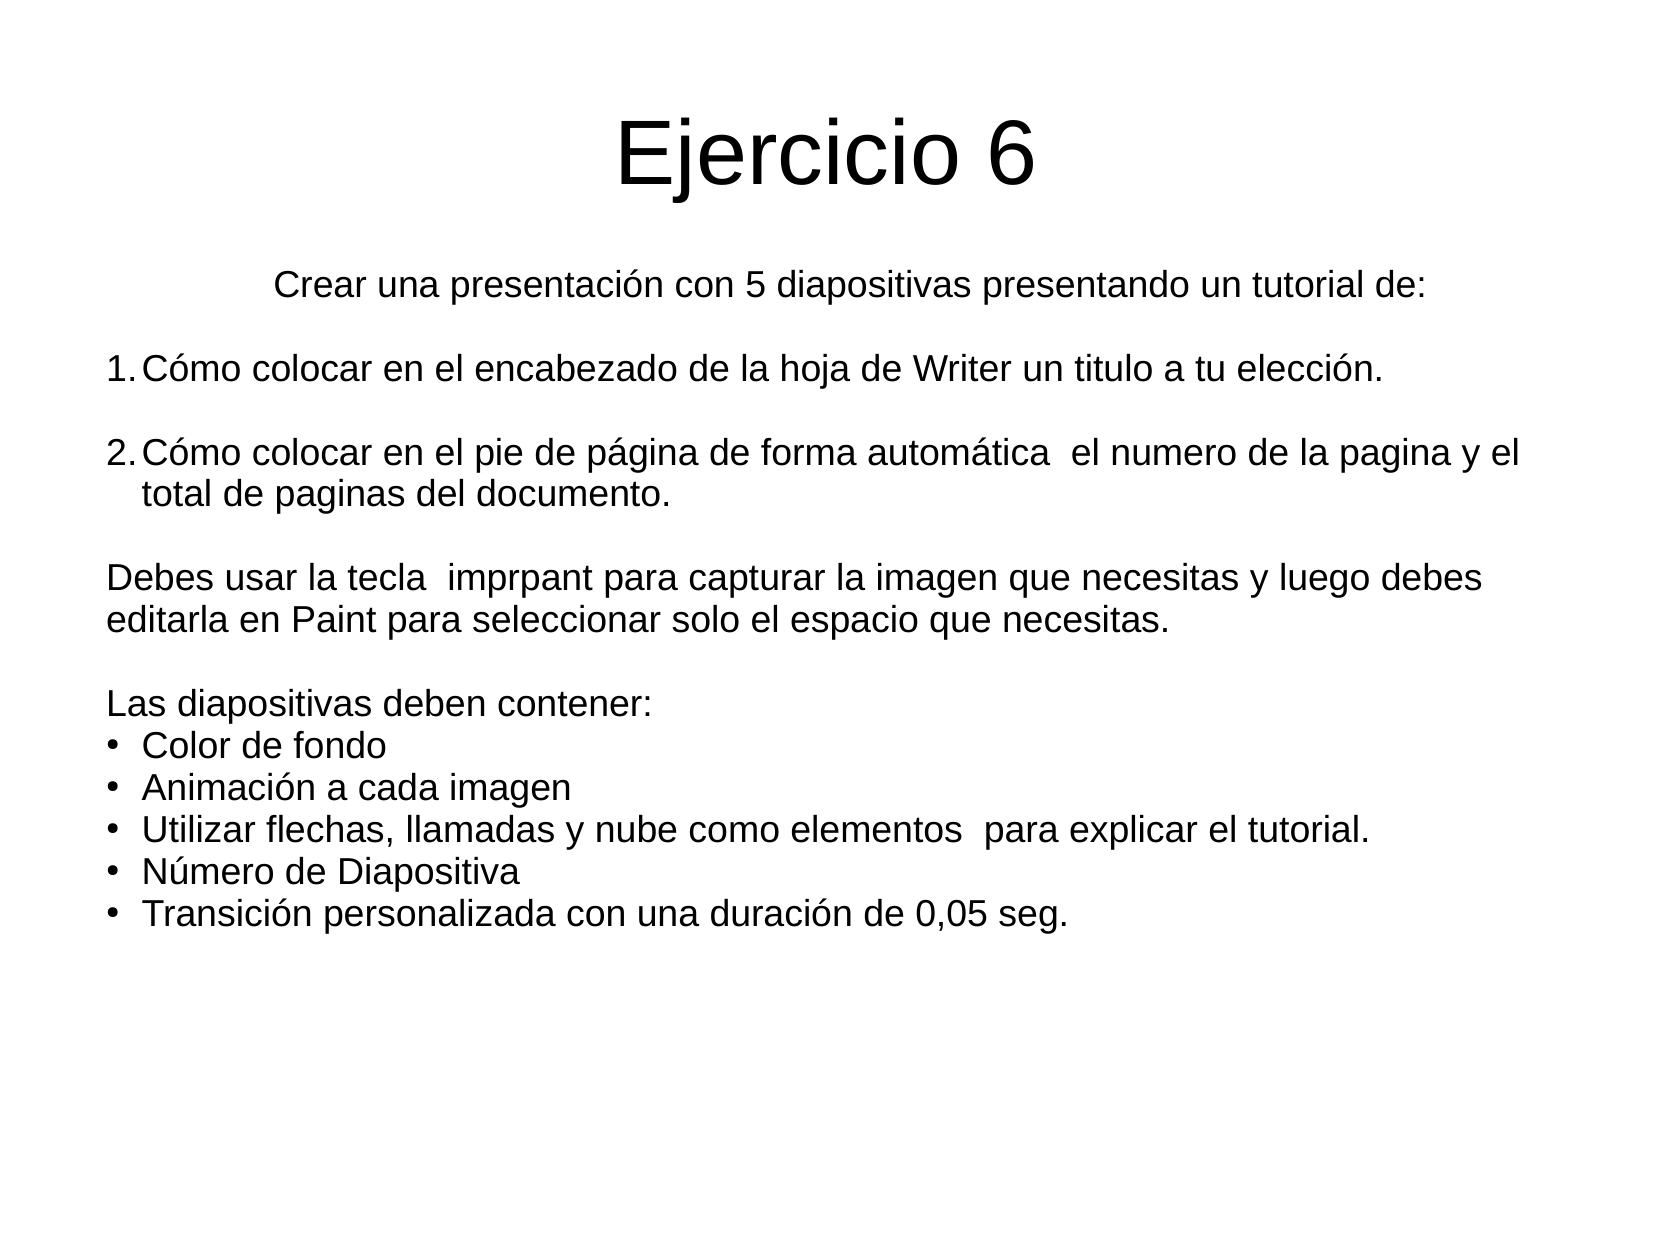

# Ejercicio 6
Crear una presentación con 5 diapositivas presentando un tutorial de:
Cómo colocar en el encabezado de la hoja de Writer un titulo a tu elección.
Cómo colocar en el pie de página de forma automática el numero de la pagina y el total de paginas del documento.
Debes usar la tecla imprpant para capturar la imagen que necesitas y luego debes editarla en Paint para seleccionar solo el espacio que necesitas.
Las diapositivas deben contener:
Color de fondo
Animación a cada imagen
Utilizar flechas, llamadas y nube como elementos para explicar el tutorial.
Número de Diapositiva
Transición personalizada con una duración de 0,05 seg.